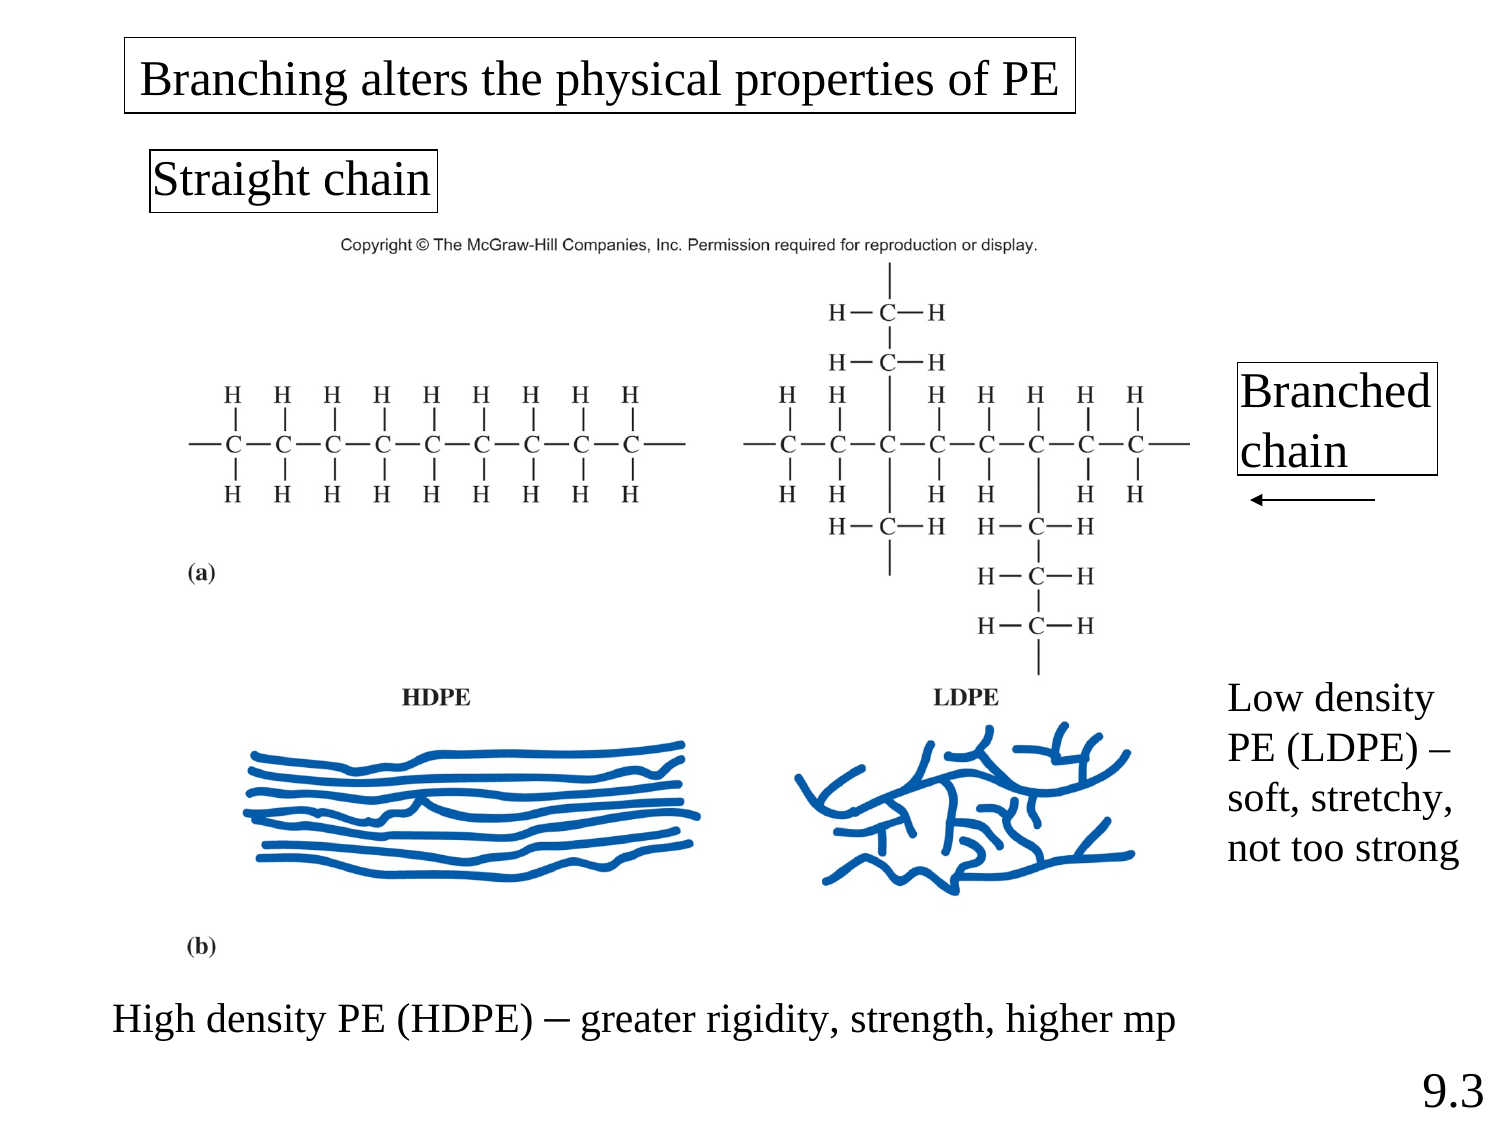

Branching alters the physical properties of PE
Straight chain
Branched
chain
Low density PE (LDPE) – soft, stretchy, not too strong
High density PE (HDPE) – greater rigidity, strength, higher mp
9.3